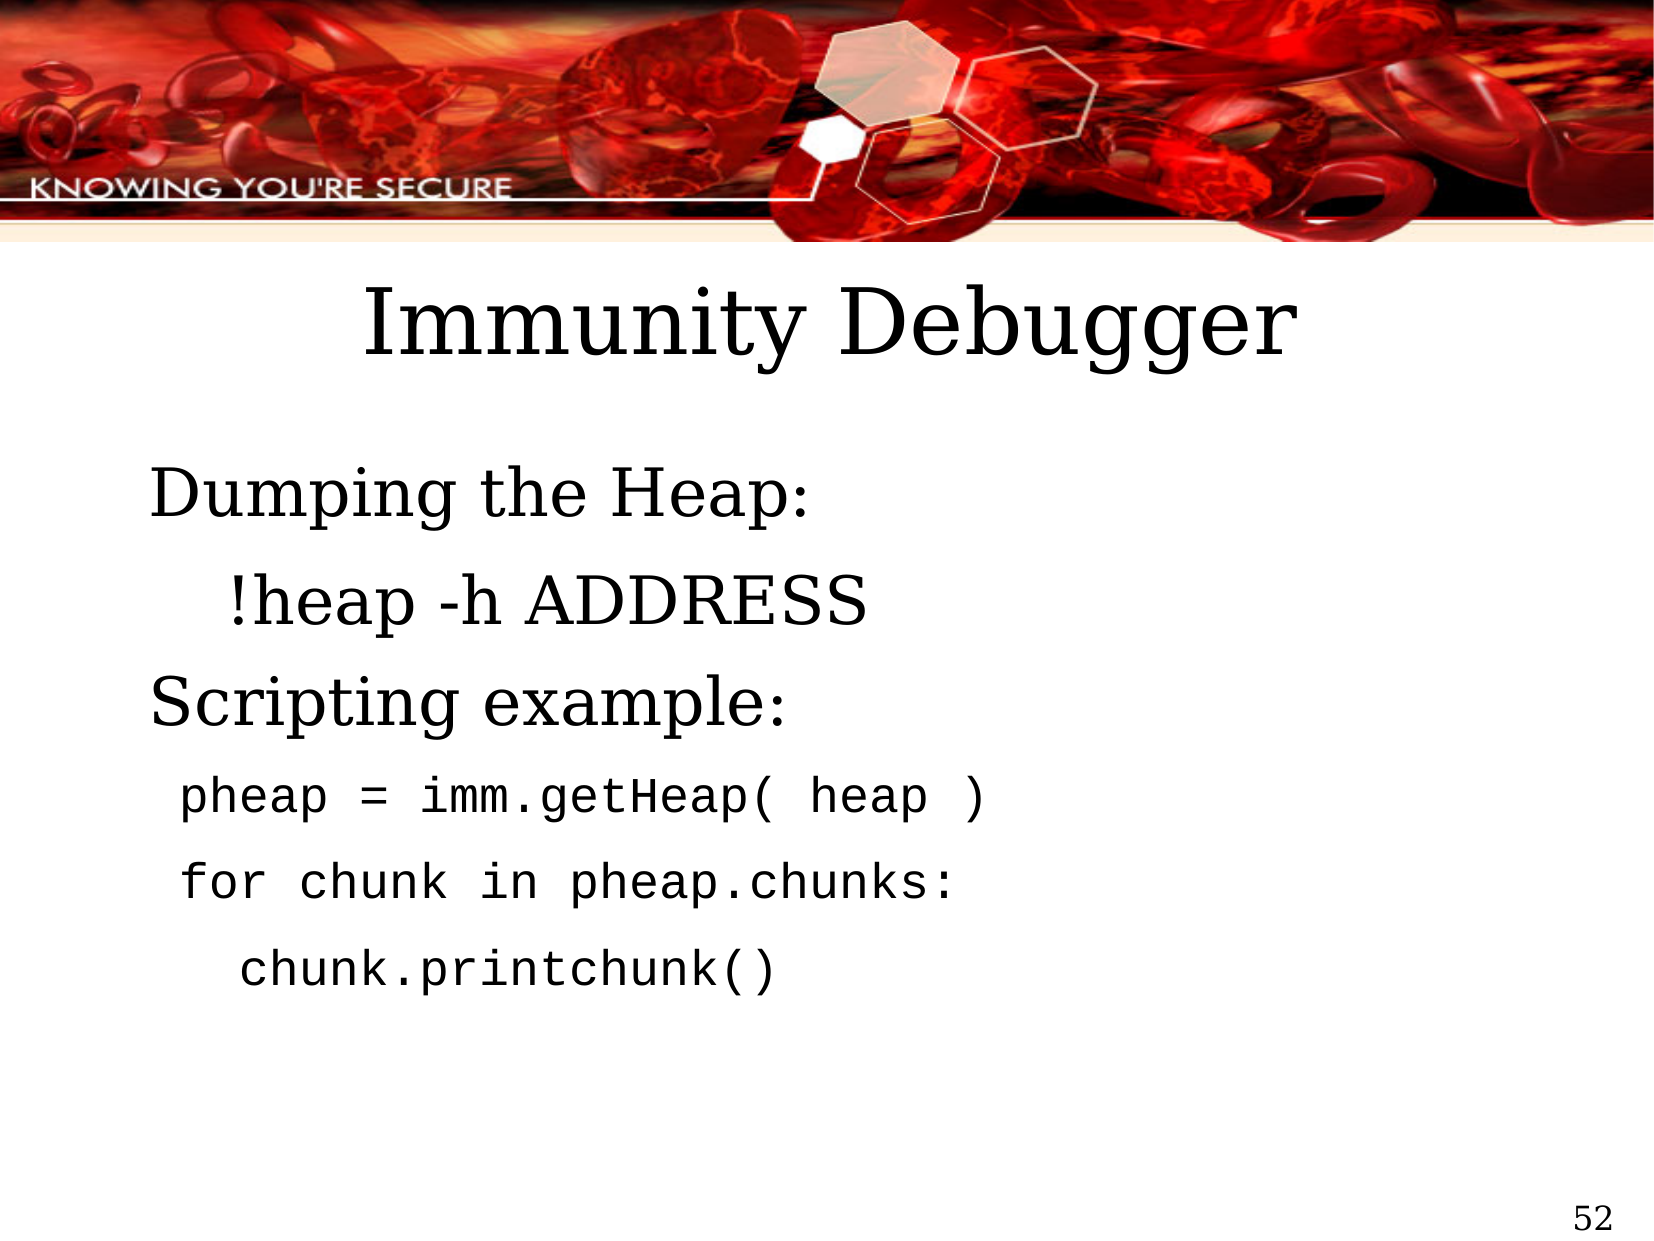

# Immunity Debugger
Dumping the Heap:
!heap -h ADDRESS
Scripting example:
 pheap = imm.getHeap( heap )
 for chunk in pheap.chunks:
 chunk.printchunk()